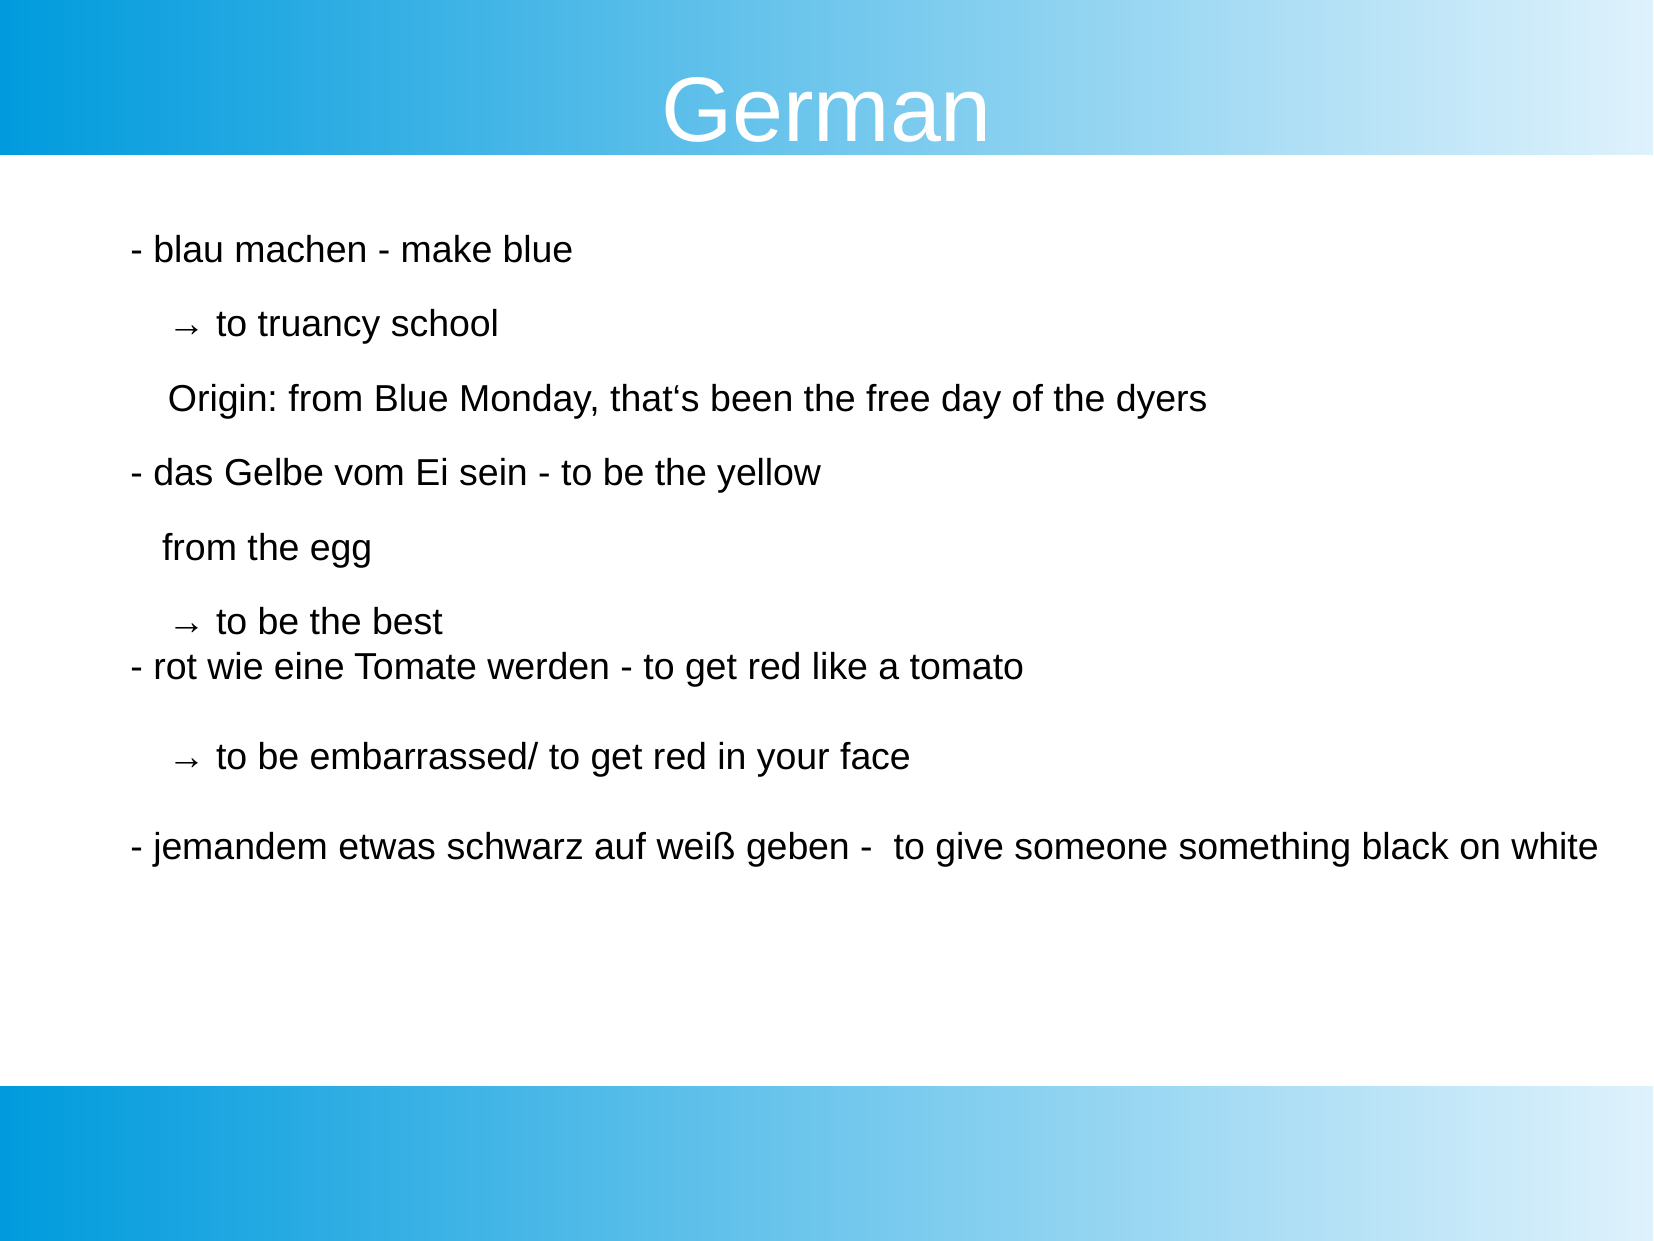

# German
- blau machen - make blue
→ to truancy school
Origin: from Blue Monday, that‘s been the free day of the dyers
- das Gelbe vom Ei sein - to be the yellow
 from the egg
→ to be the best
- rot wie eine Tomate werden - to get red like a tomato
→ to be embarrassed/ to get red in your face
- jemandem etwas schwarz auf weiß geben - to give someone something black on white